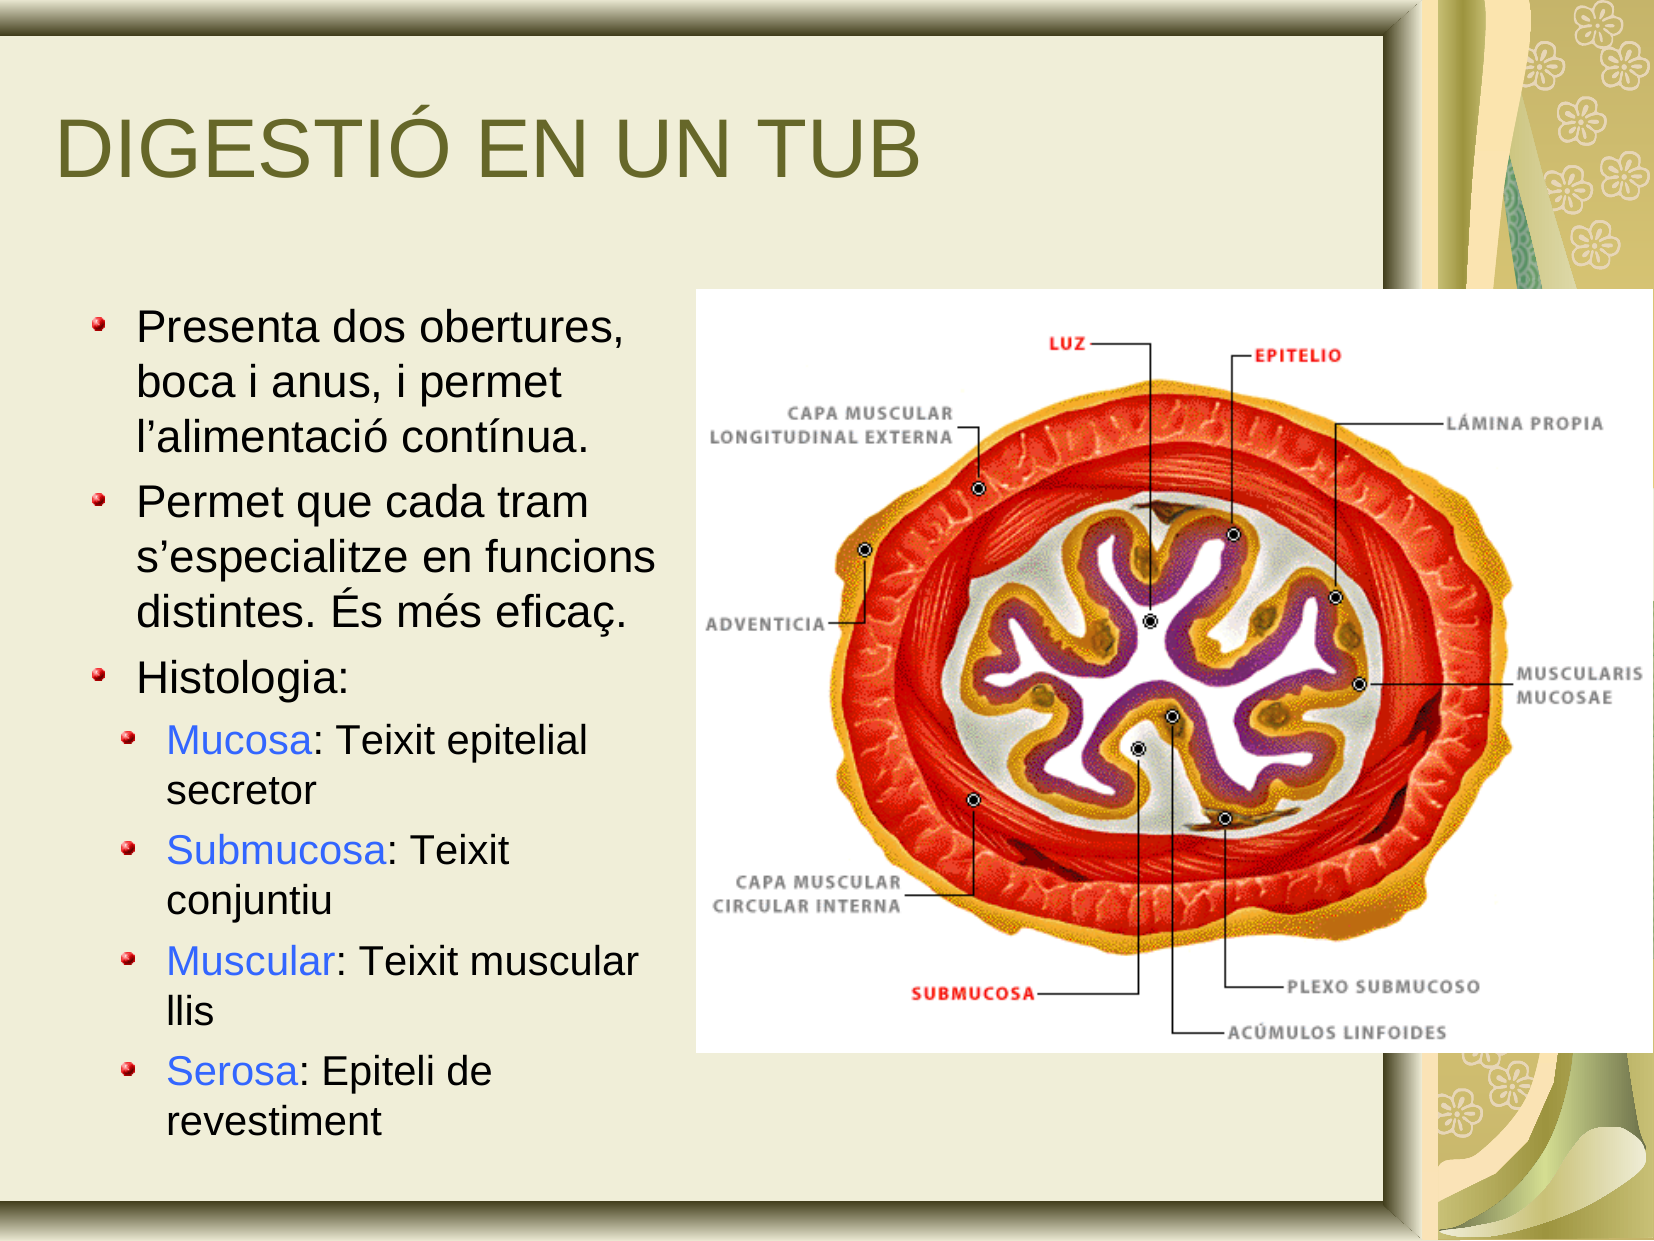

DIGESTIÓ EN UN TUB
Presenta dos obertures, boca i anus, i permet l’alimentació contínua.
Permet que cada tram s’especialitze en funcions distintes. És més eficaç.
Histologia:
Mucosa: Teixit epitelial secretor
Submucosa: Teixit conjuntiu
Muscular: Teixit muscular llis
Serosa: Epiteli de revestiment